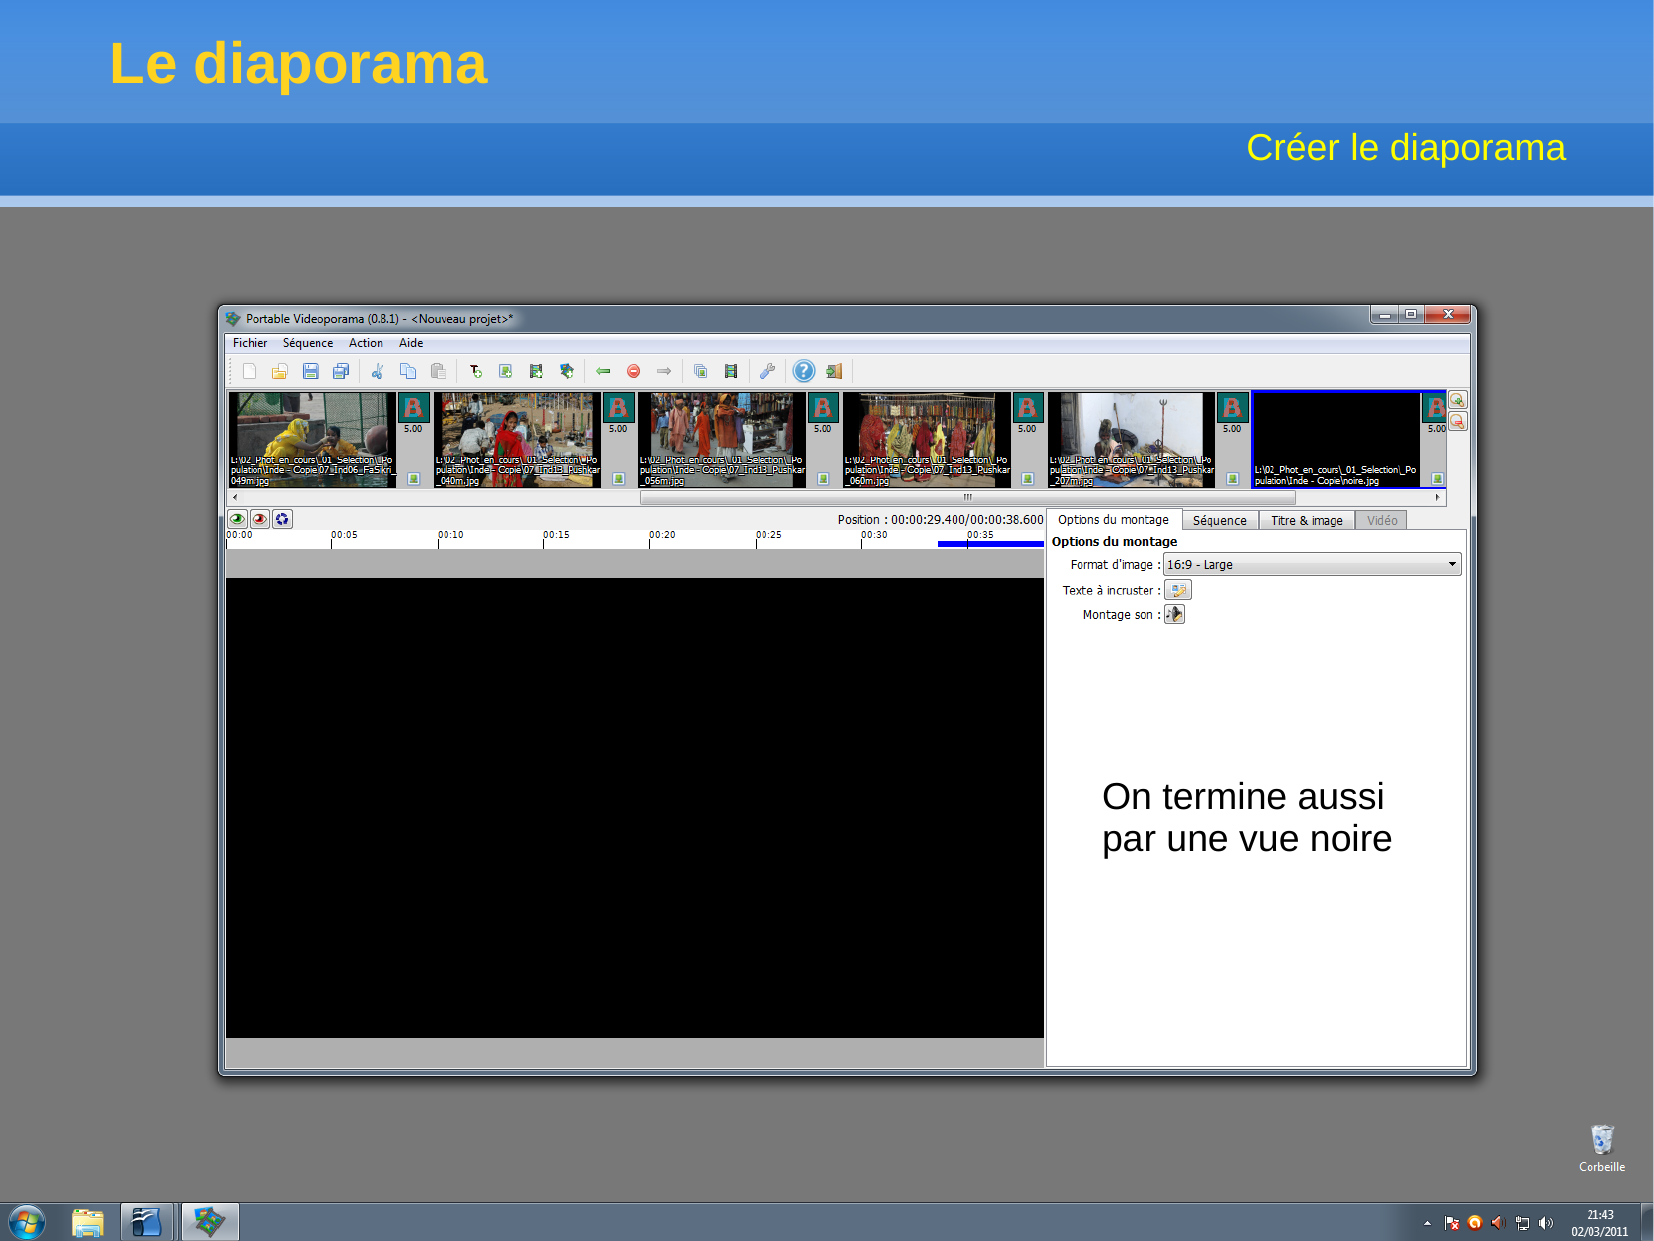

Le diaporama
 Créer le diaporama
#
On termine aussi
par une vue noire